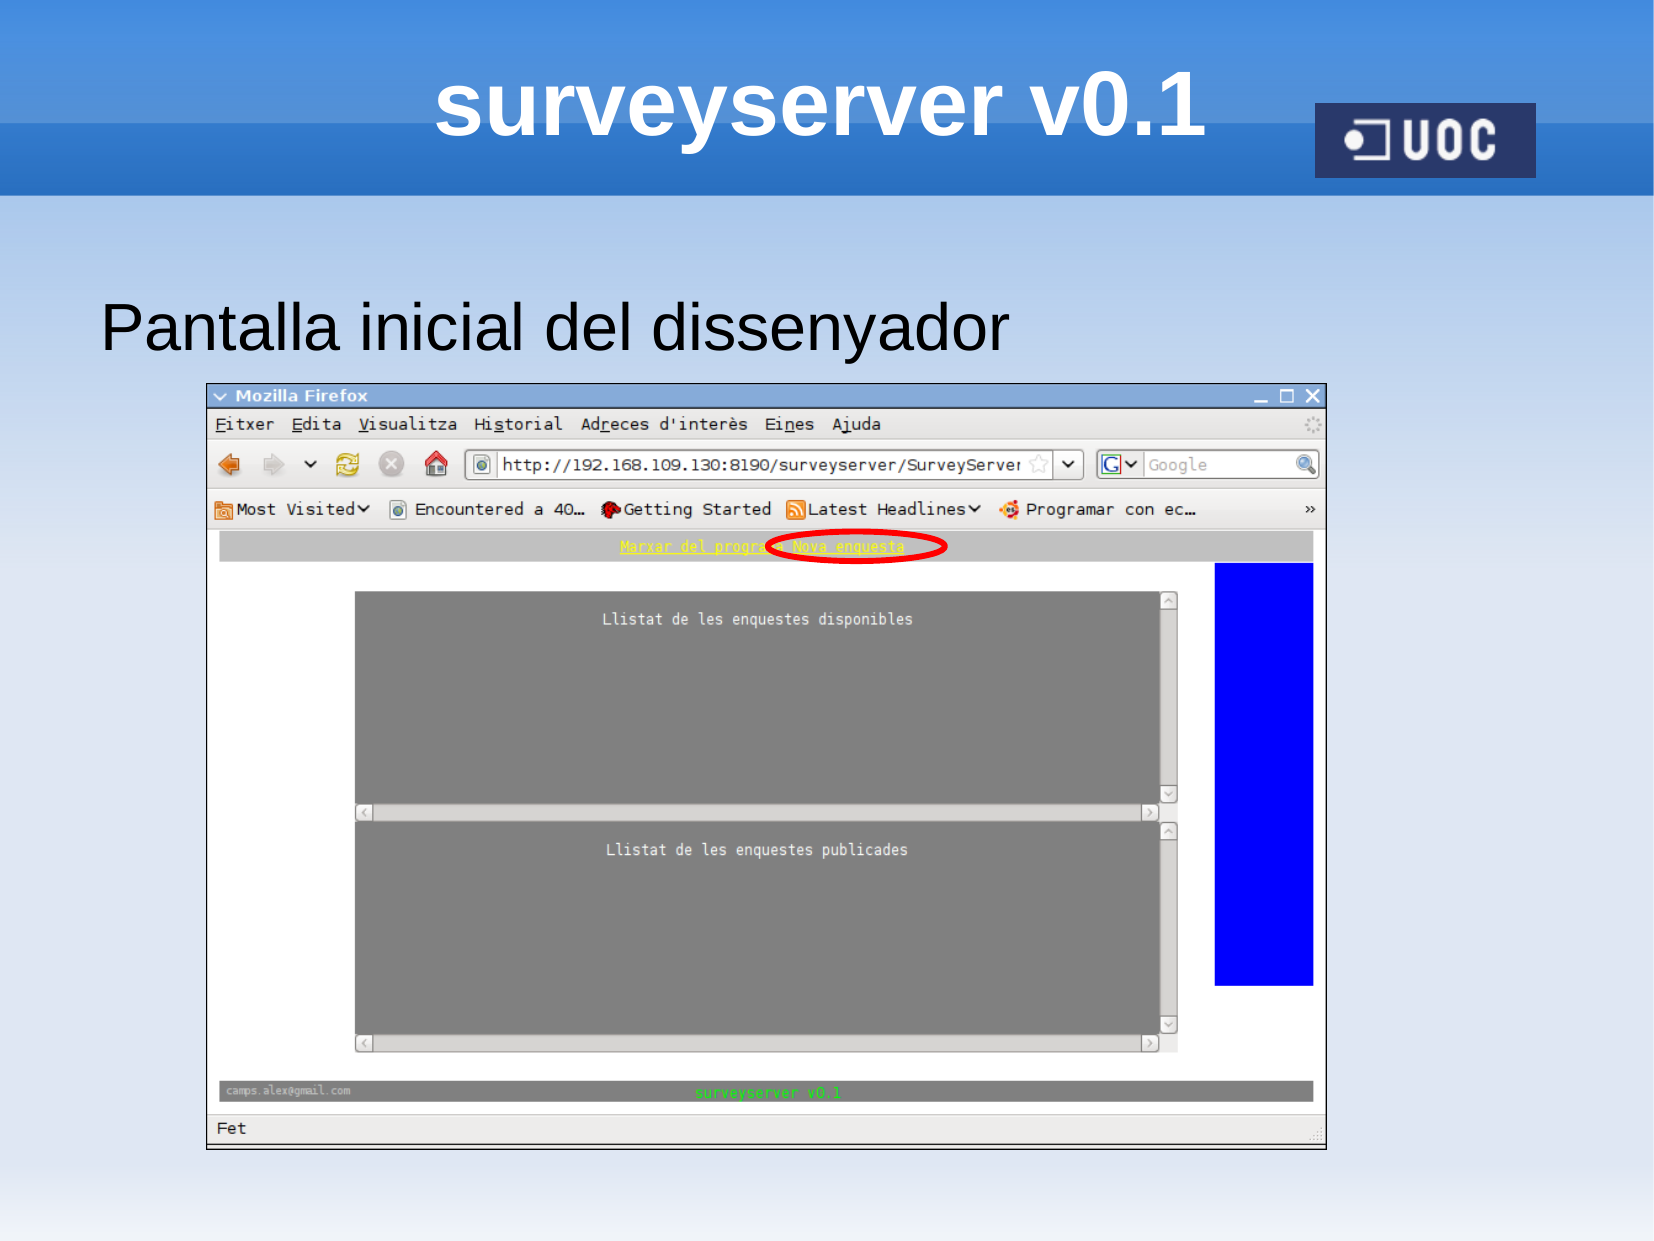

# surveyserver v0.1
Pantalla inicial del dissenyador